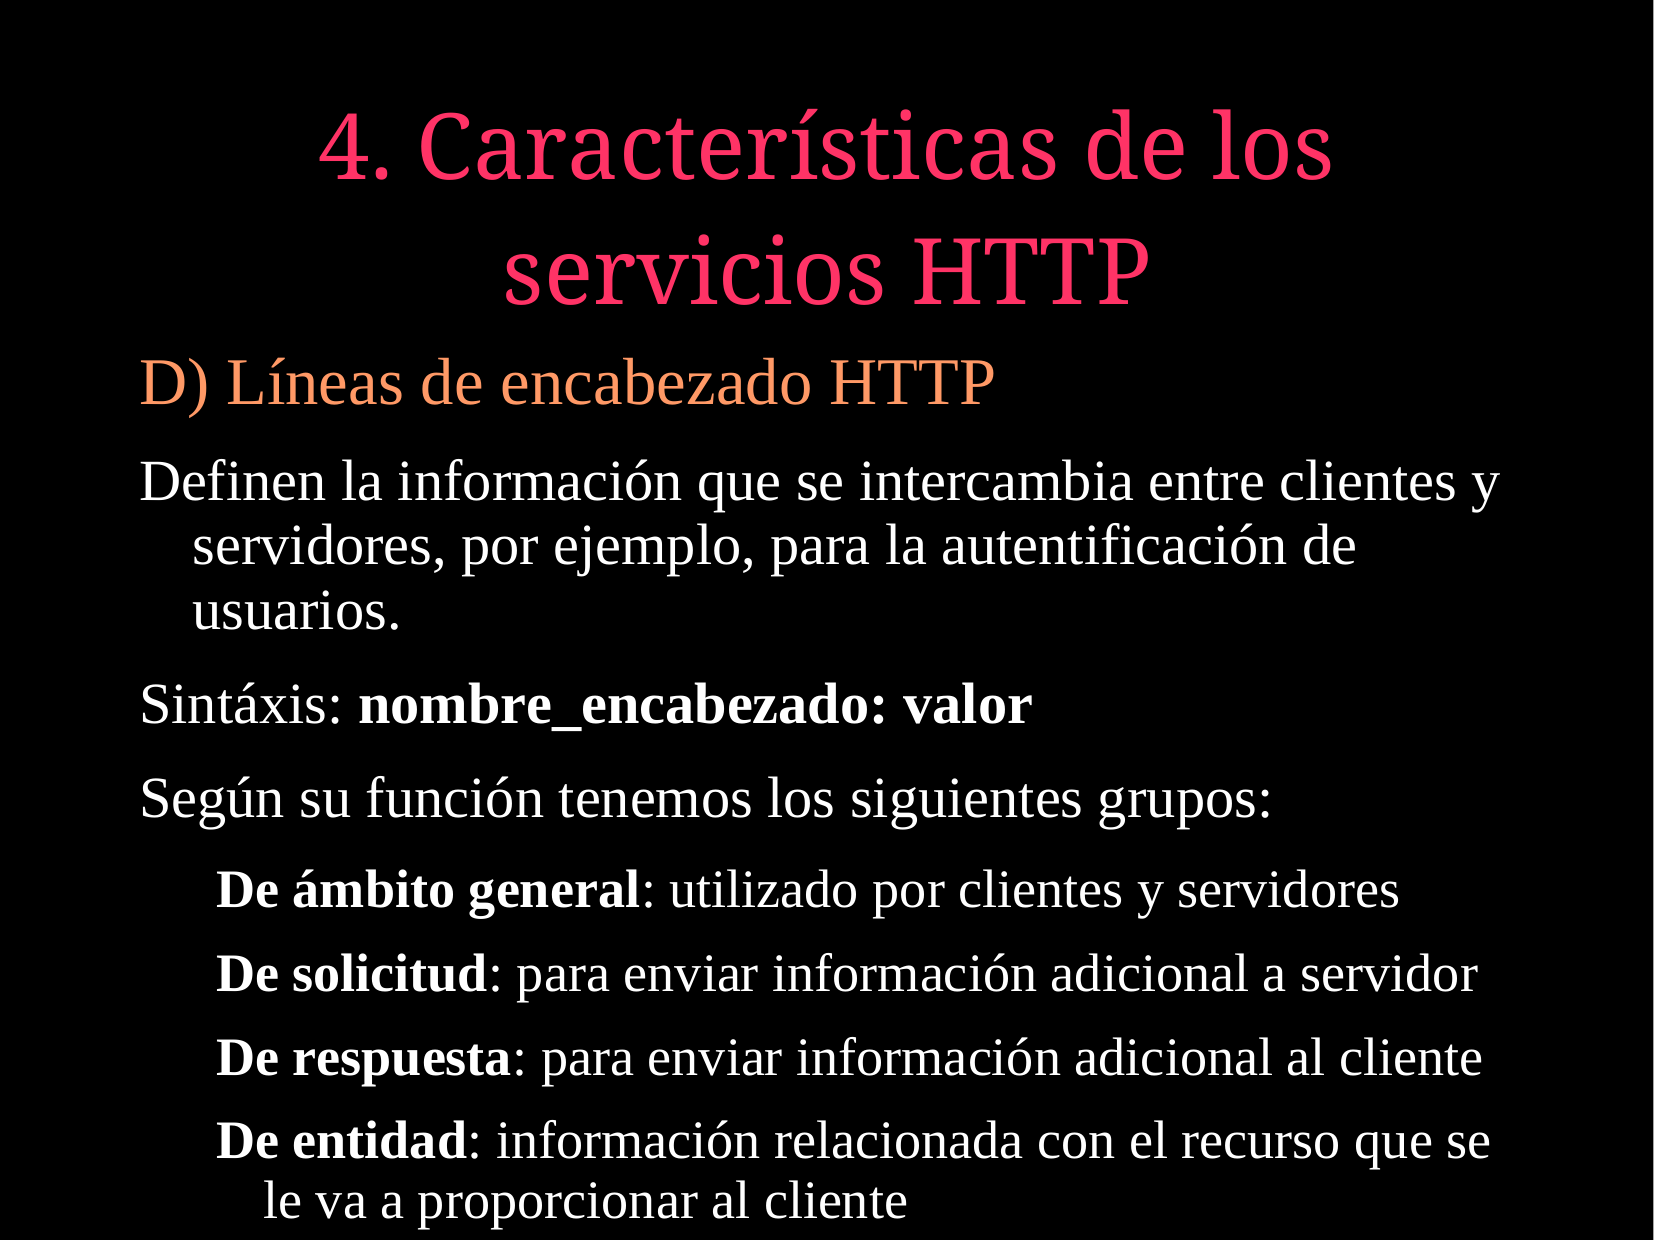

# 4. Características de los servicios HTTP
D) Líneas de encabezado HTTP
Definen la información que se intercambia entre clientes y servidores, por ejemplo, para la autentificación de usuarios.
Sintáxis: nombre_encabezado: valor
Según su función tenemos los siguientes grupos:
De ámbito general: utilizado por clientes y servidores
De solicitud: para enviar información adicional a servidor
De respuesta: para enviar información adicional al cliente
De entidad: información relacionada con el recurso que se le va a proporcionar al cliente